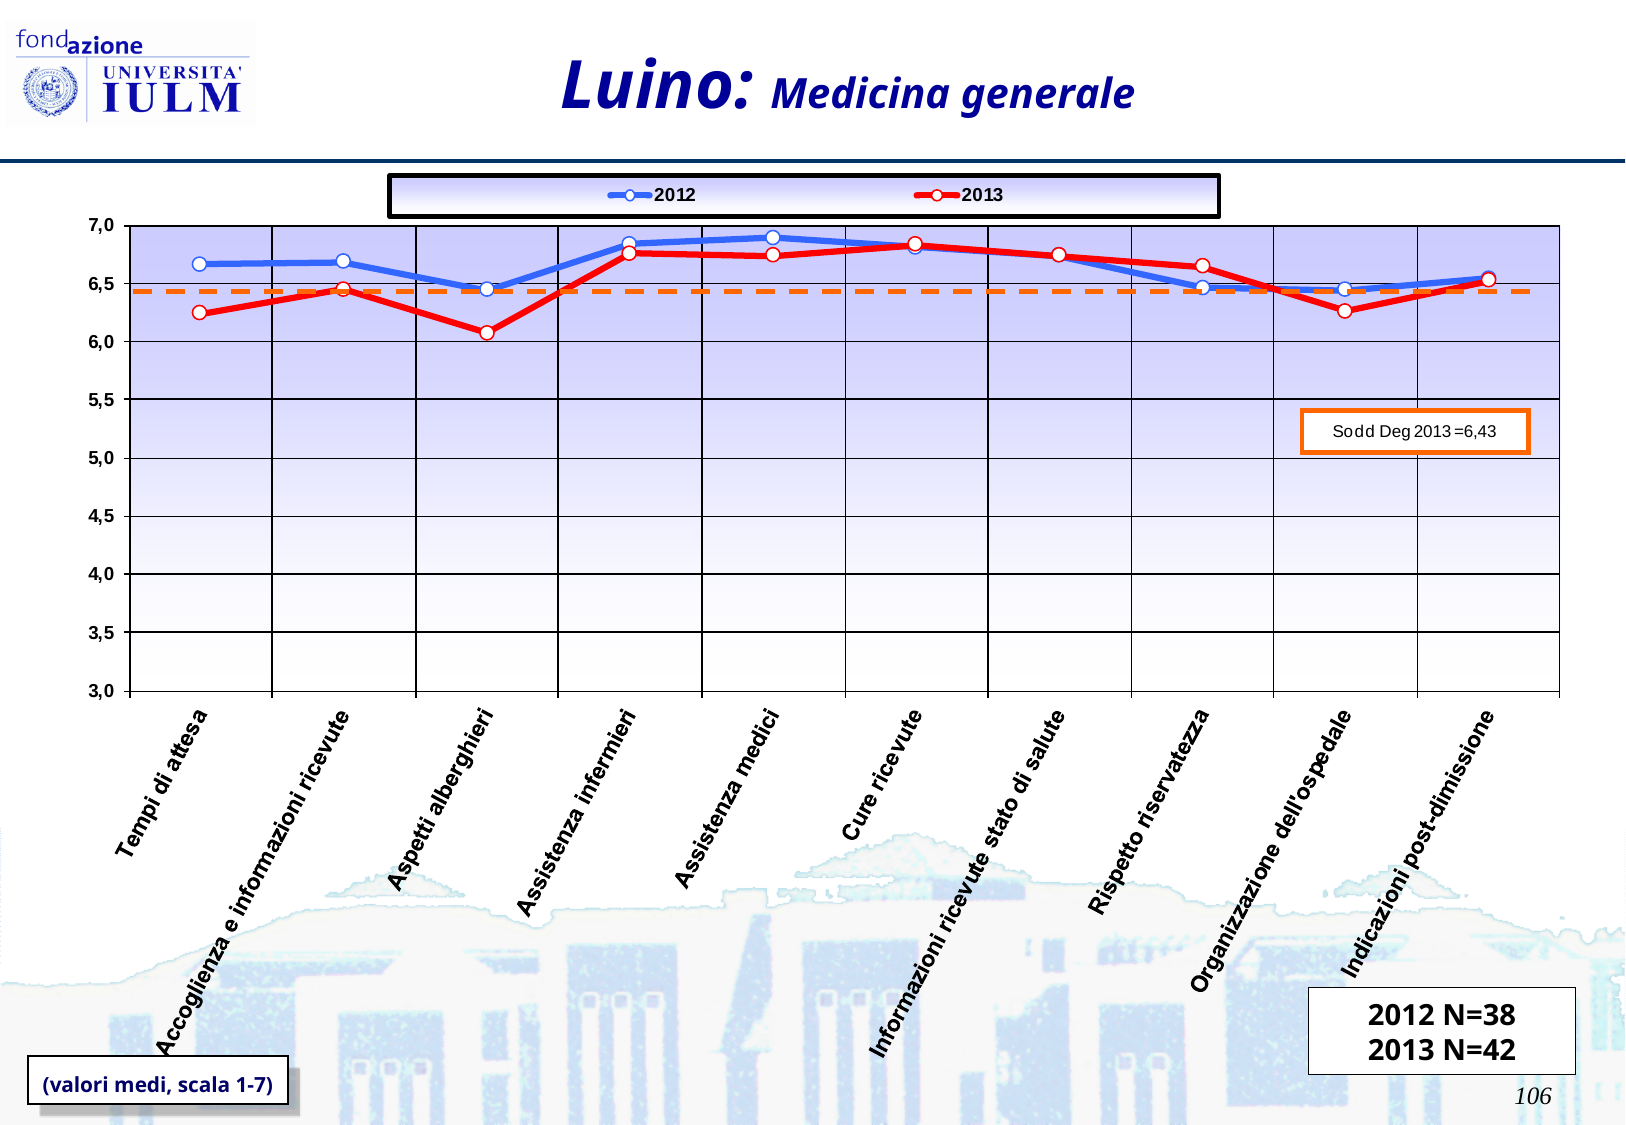

Luino: Medicina generale
2012 N=38
2013 N=42
(valori medi, scala 1-7)